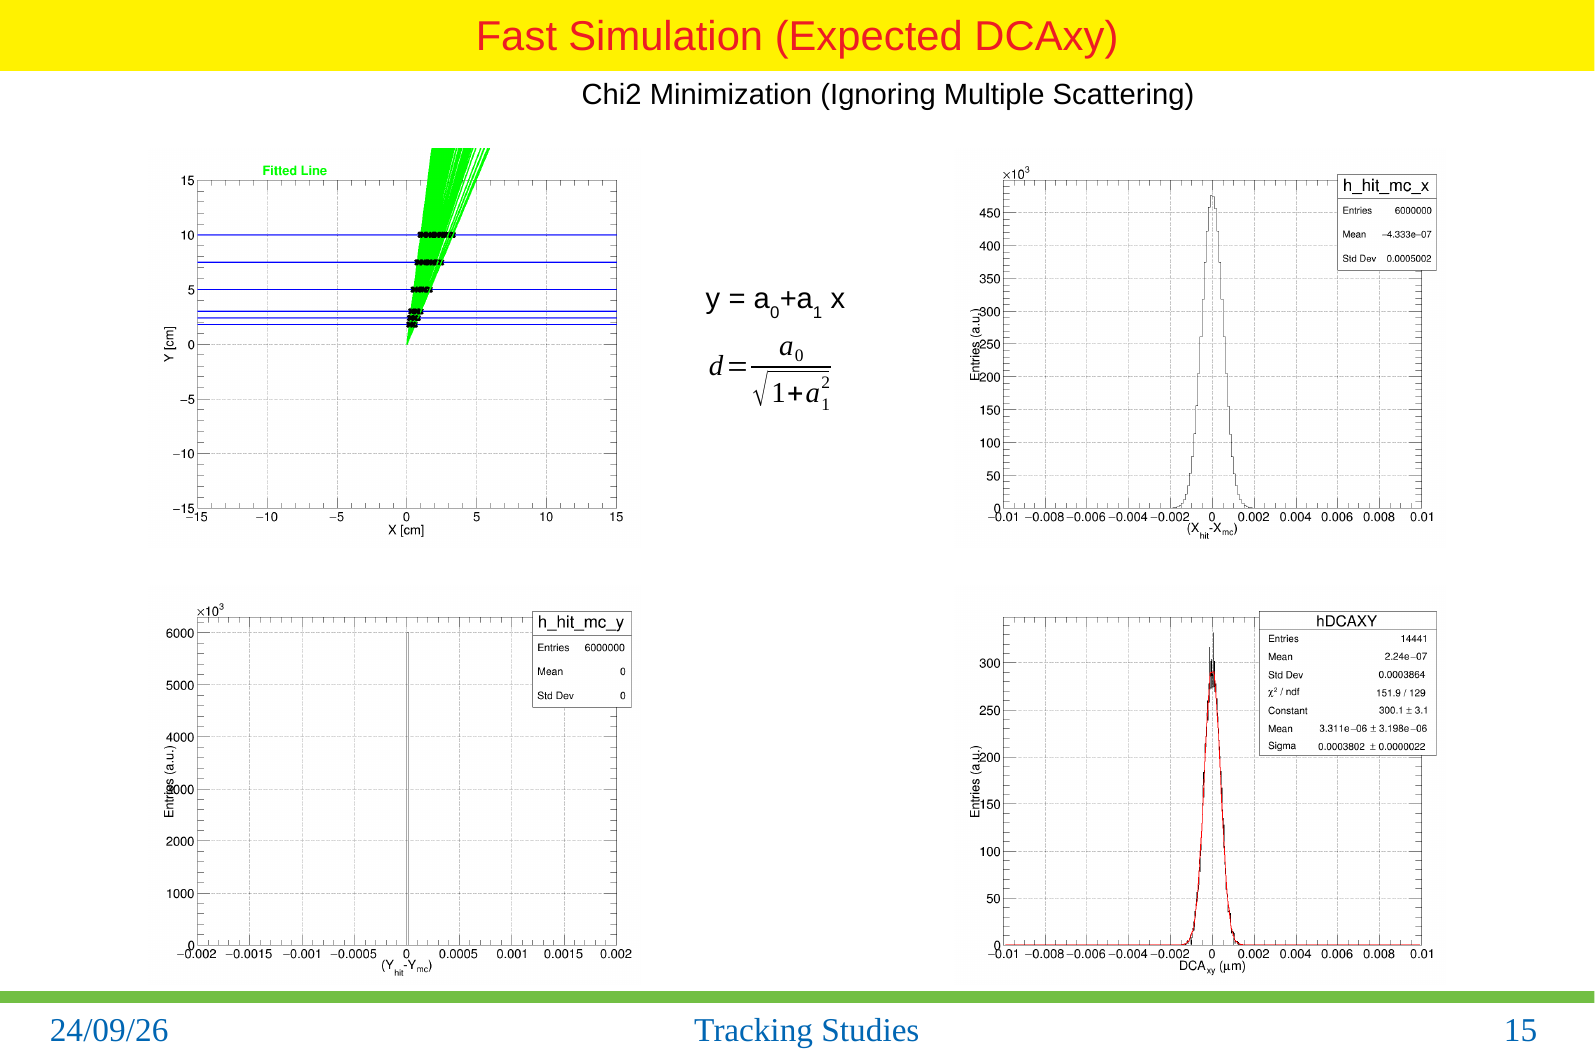

# Fast Simulation (Expected DCAxy)
Chi2 Minimization (Ignoring Multiple Scattering)
y = a0+a1 x
 Tracking Studies
15